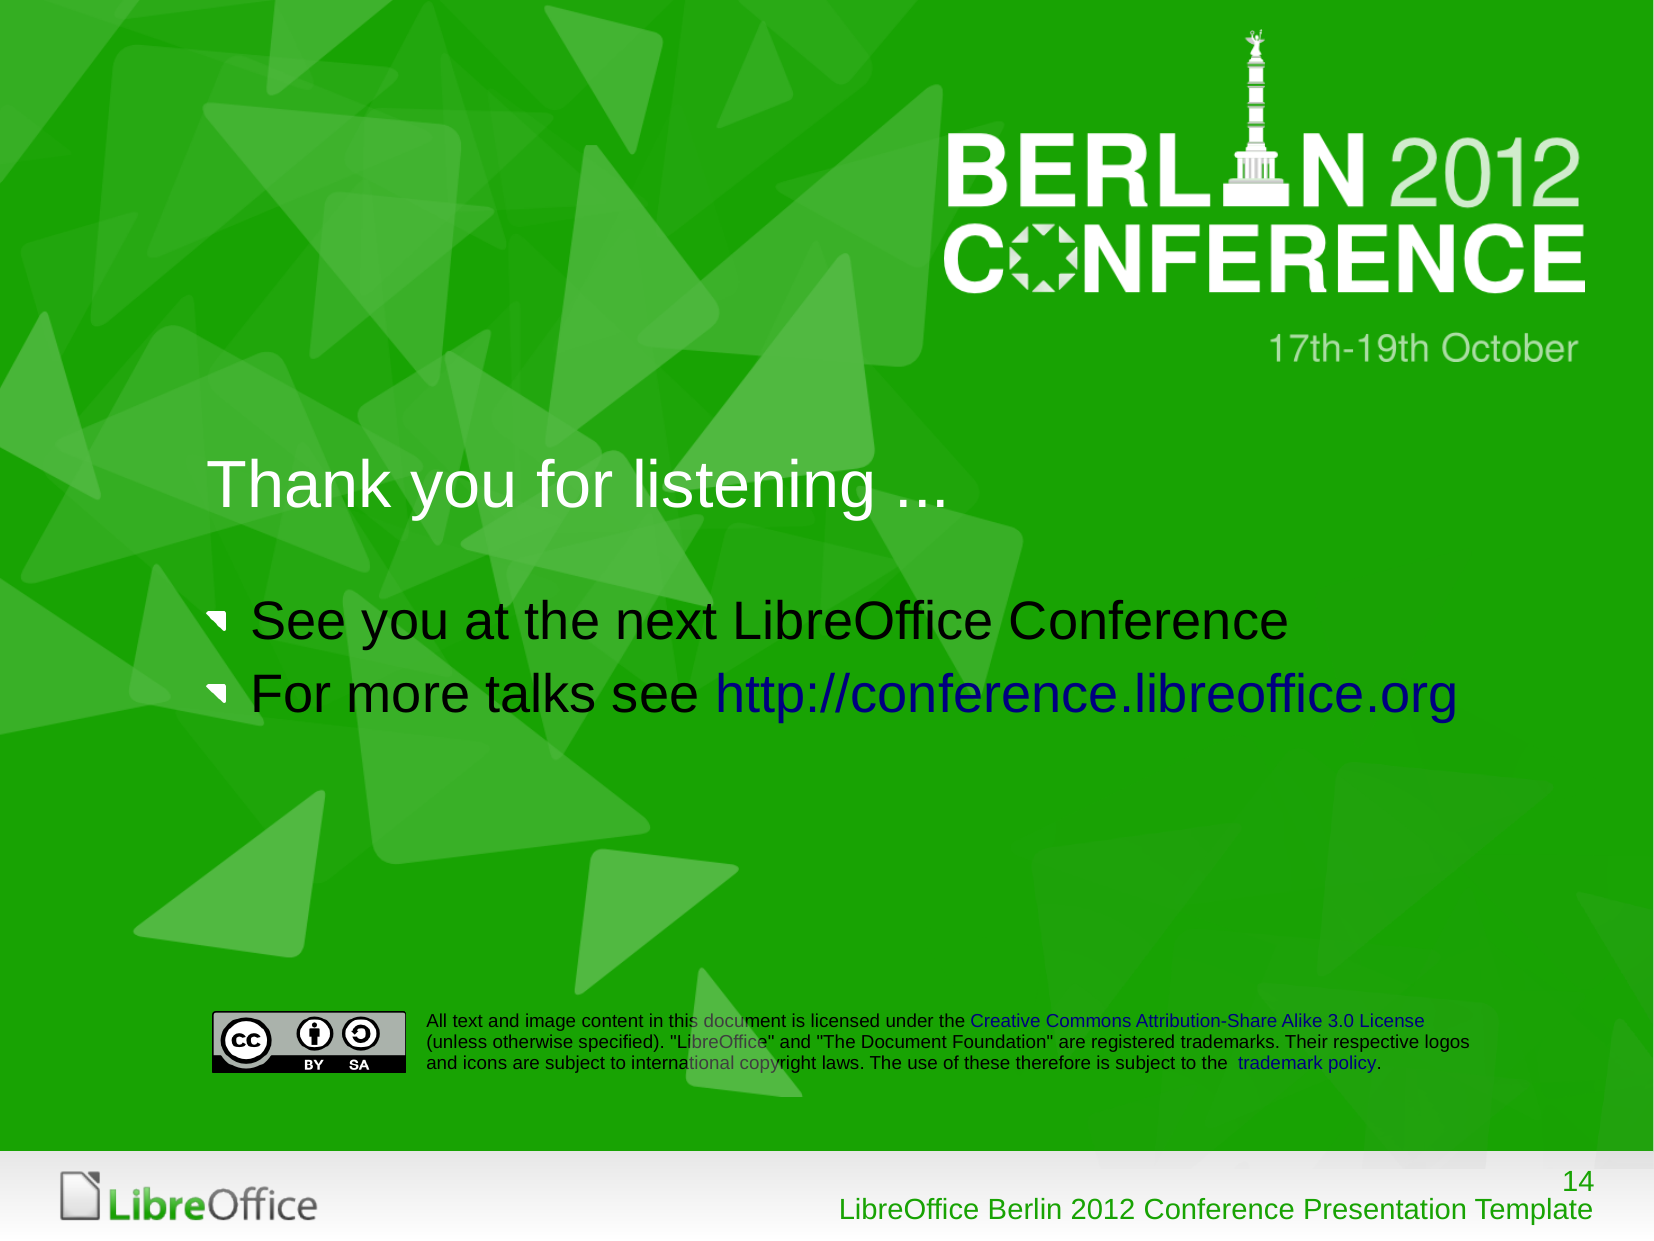

# Thank you for listening ...
See you at the next LibreOffice Conference
For more talks see http://conference.libreoffice.org
14
LibreOffice Berlin 2012 Conference Presentation Template